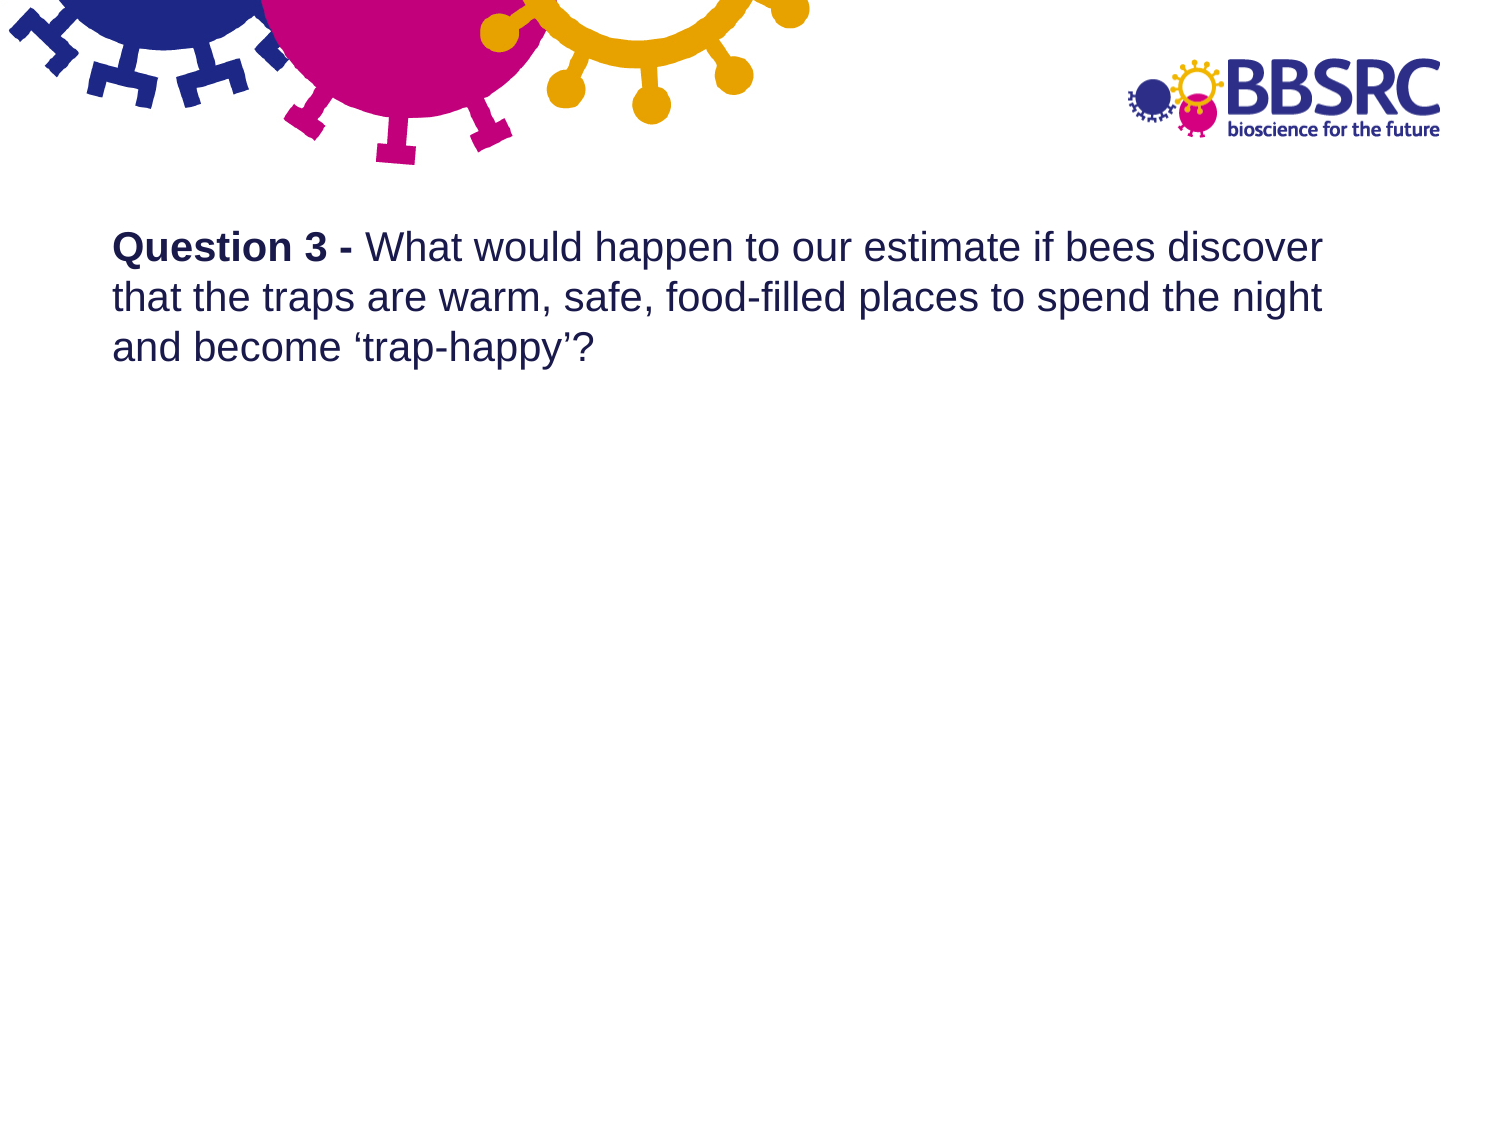

# Question 3 - What would happen to our estimate if bees discover that the traps are warm, safe, food-filled places to spend the night and become ‘trap-happy’?